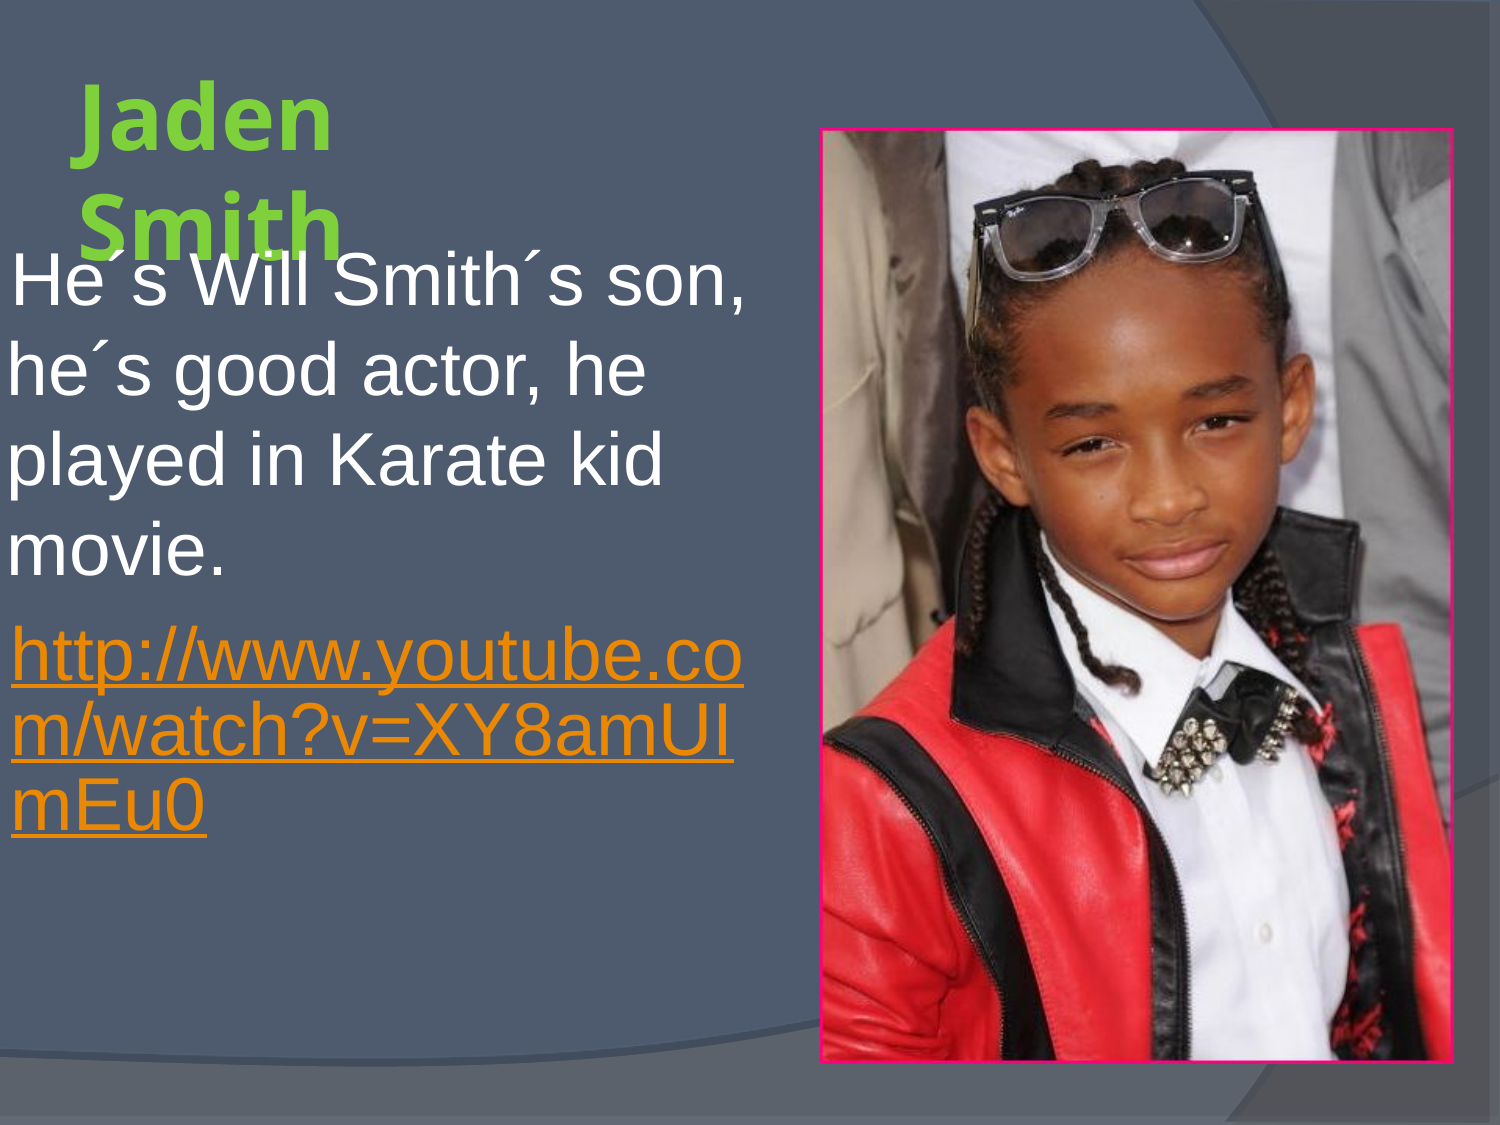

# Jaden Smith
He´s Will Smith´s son, he´s good actor, he played in Karate kid movie.
http://www.youtube.com/watch?v=XY8amUImEu0